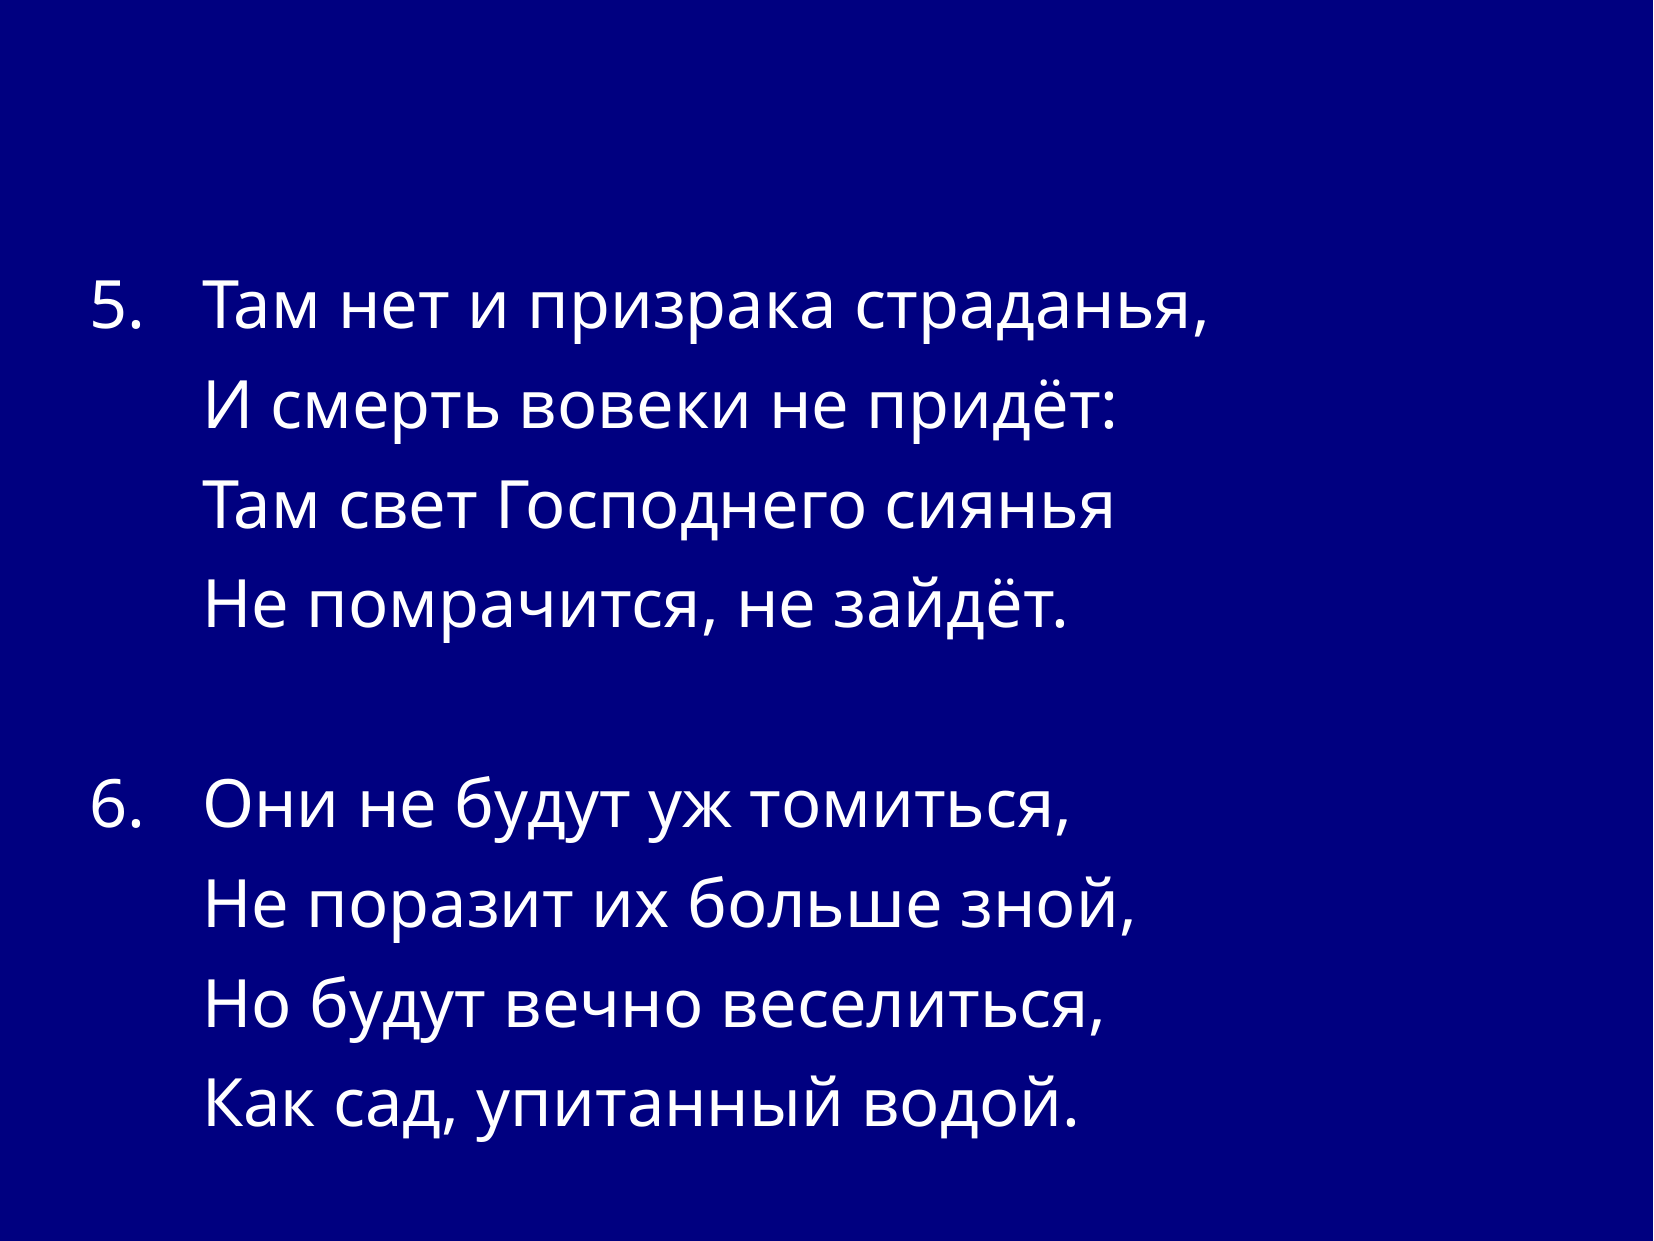

5.	Там нет и призрака страданья,
	И смерть вовеки не придёт:
	Там свет Господнего сиянья
	Не помрачится, не зайдёт.
6.	Они не будут уж томиться,
	Не поразит их больше зной,
	Но будут вечно веселиться,
	Как сад, упитанный водой.